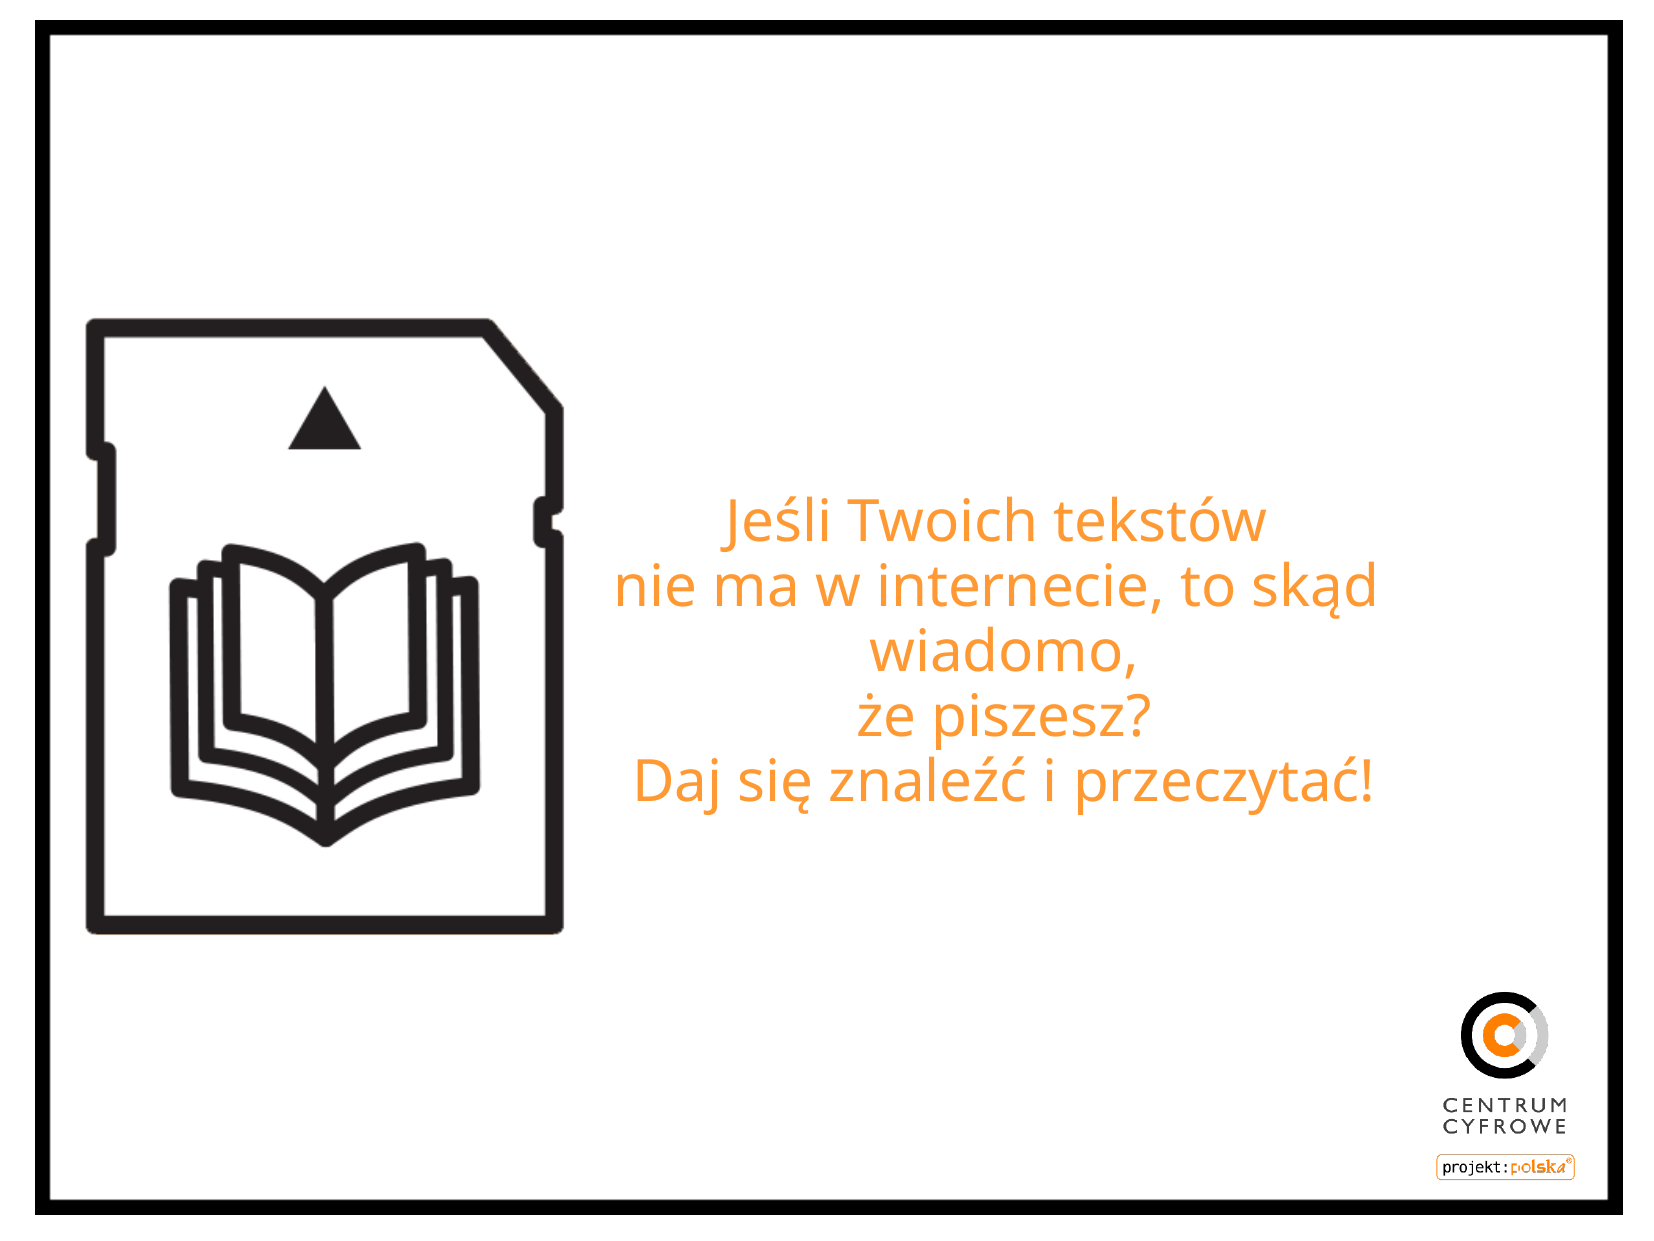

Jeśli Twoich tekstów
nie ma w internecie, to skąd
wiadomo,
 że piszesz?
Daj się znaleźć i przeczytać!